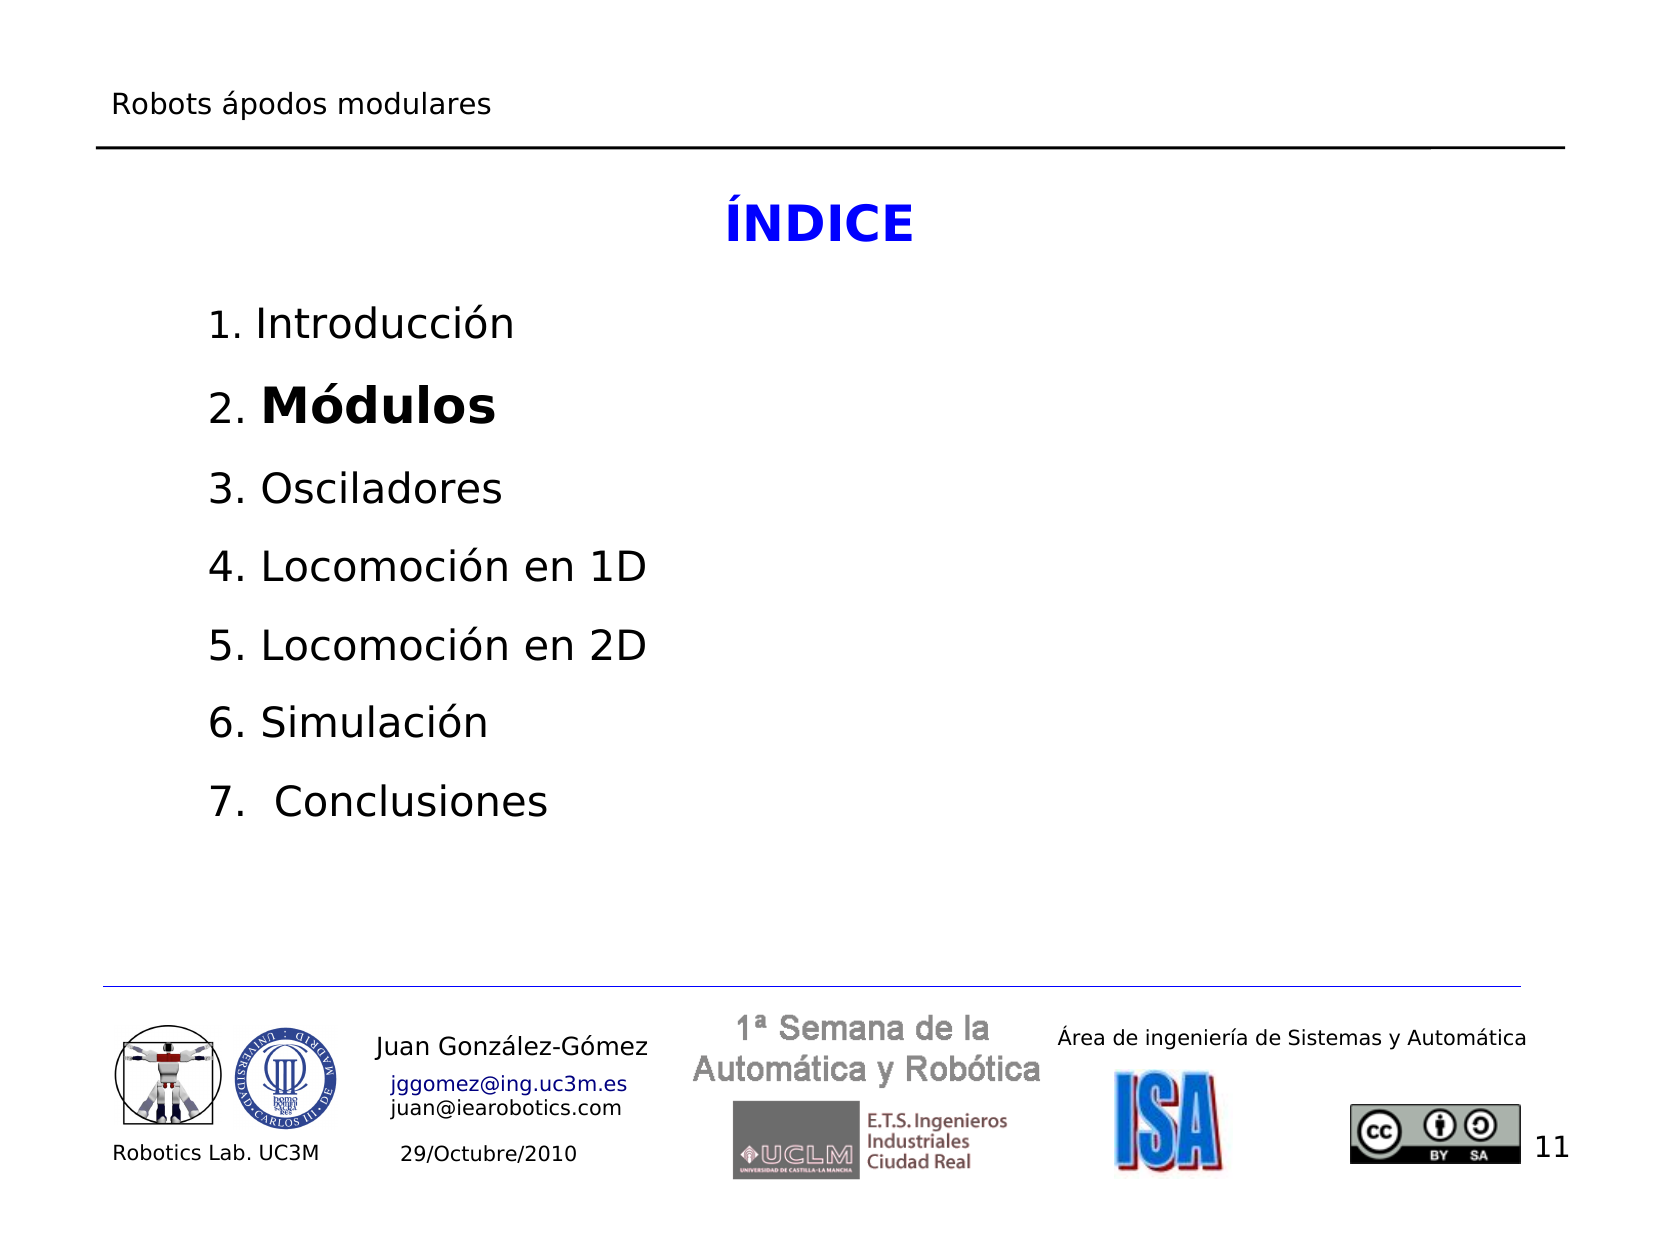

Robots ápodos modulares
ÍNDICE
 Introducción
 Módulos
 Osciladores
 Locomoción en 1D
 Locomoción en 2D
 Simulación
 Conclusiones
Área de ingeniería de Sistemas y Automática
Juan González-Gómez
jggomez@ing.uc3m.es
juan@iearobotics.com
11
Robotics Lab. UC3M
 29/Octubre/2010